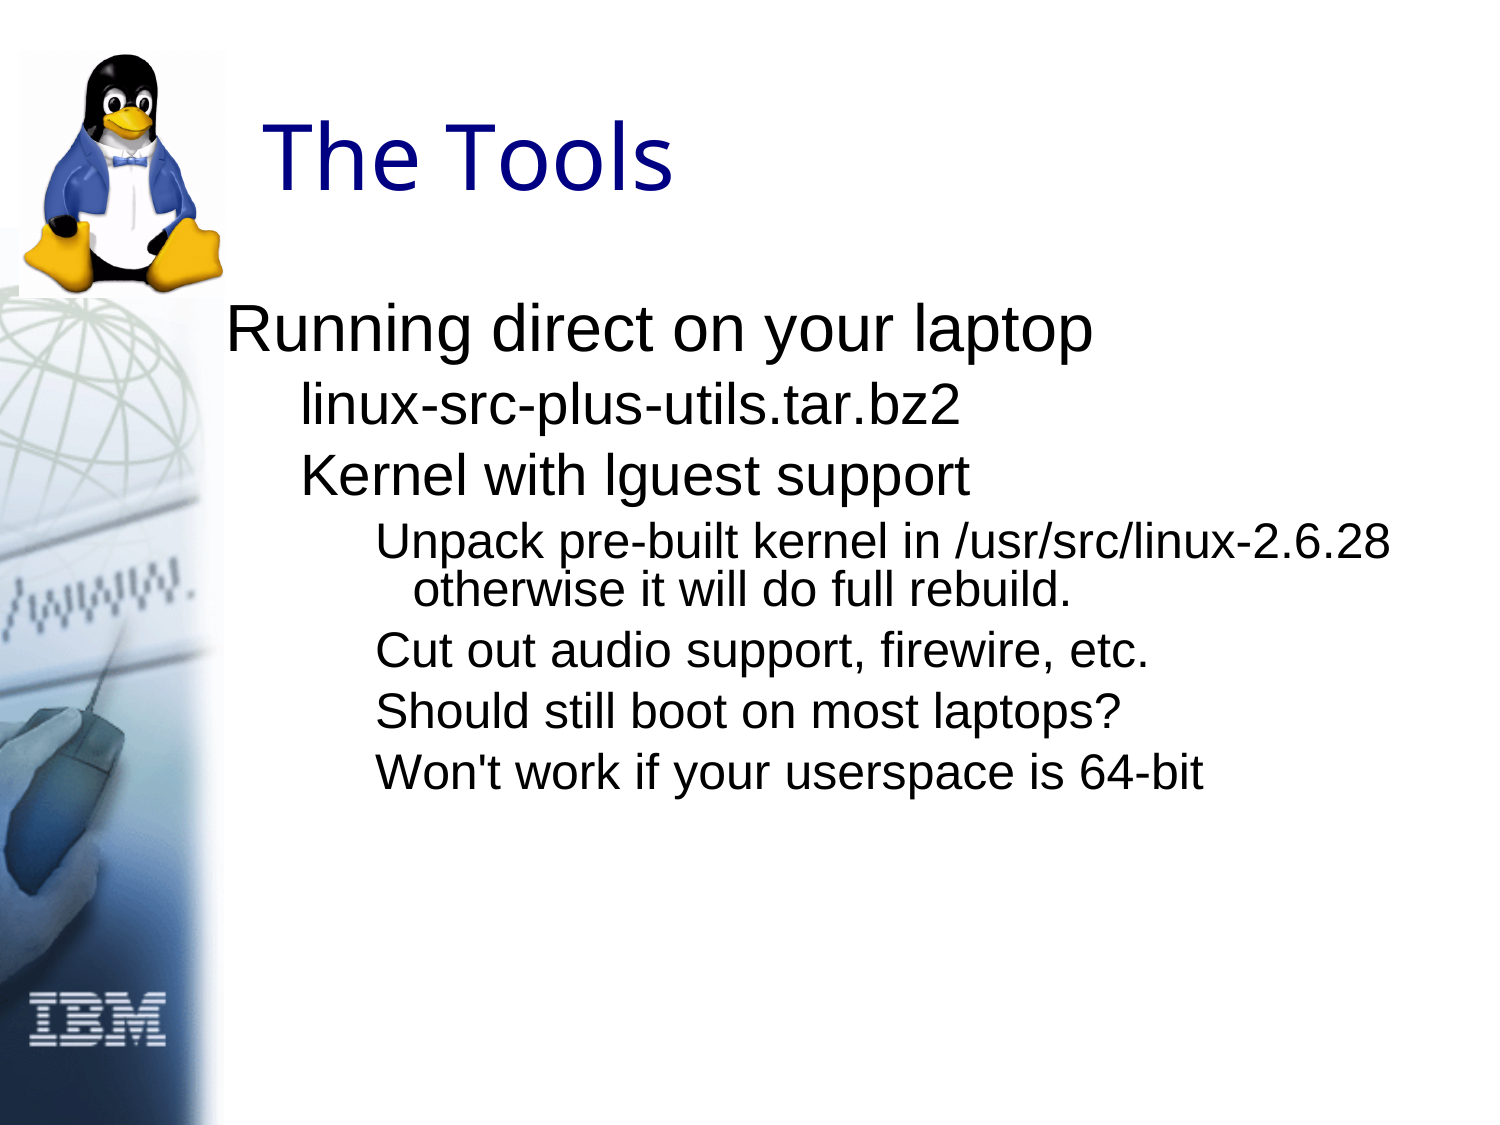

# The Tools
Running direct on your laptop
linux-src-plus-utils.tar.bz2
Kernel with lguest support
Unpack pre-built kernel in /usr/src/linux-2.6.28
otherwise it will do full rebuild.
Cut out audio support, firewire, etc.
Should still boot on most laptops?
Won't work if your userspace is 64-bit